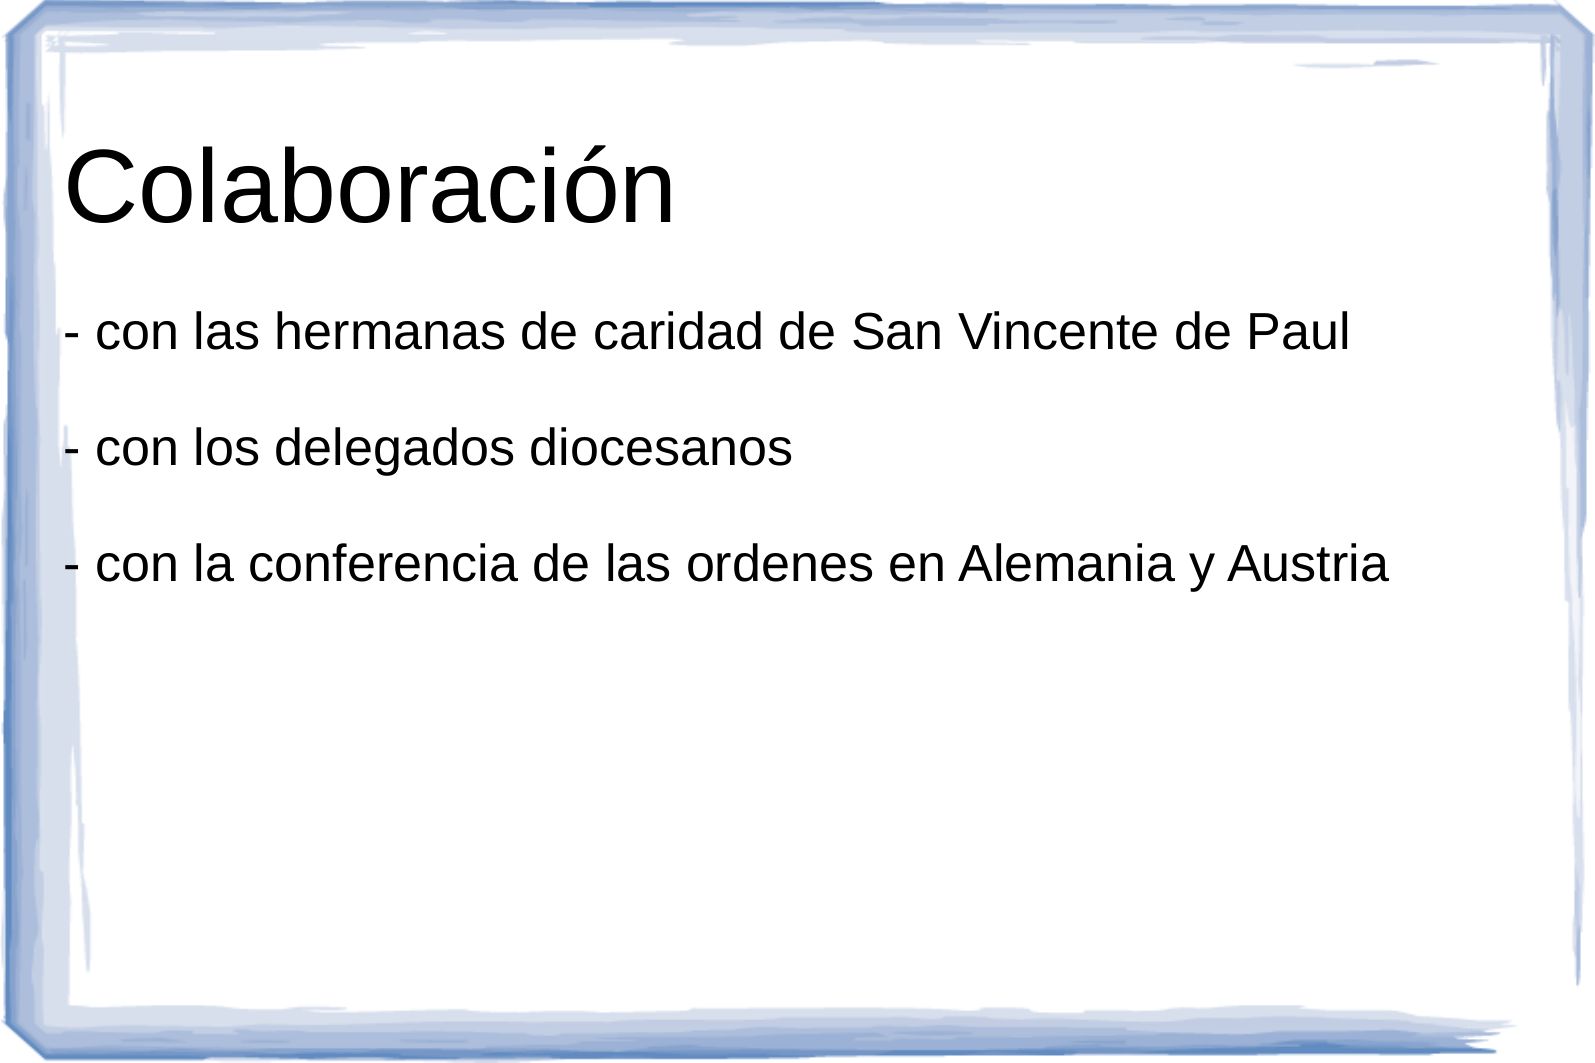

Colaboración
- con las hermanas de caridad de San Vincente de Paul
- con los delegados diocesanos
- con la conferencia de las ordenes en Alemania y Austria